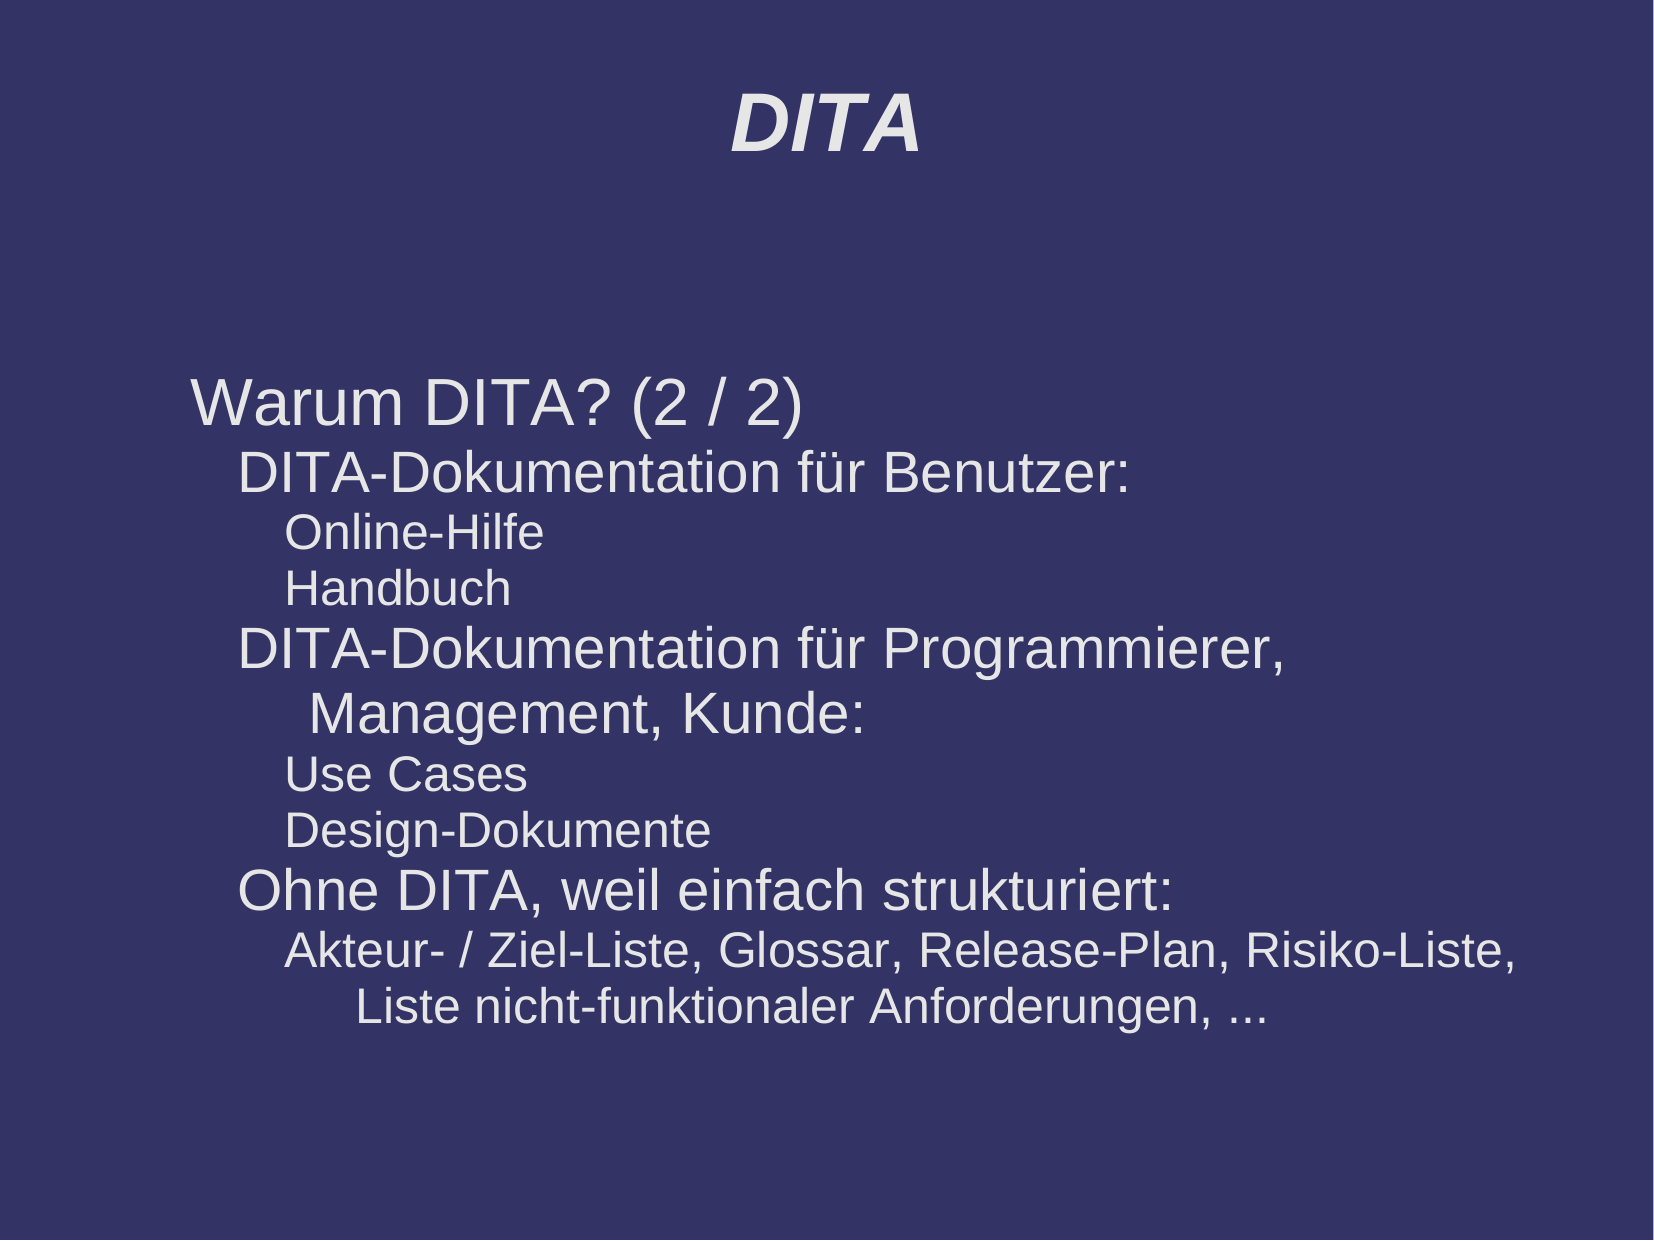

# DITA
Warum DITA? (2 / 2)
DITA-Dokumentation für Benutzer:
Online-Hilfe
Handbuch
DITA-Dokumentation für Programmierer, Management, Kunde:
Use Cases
Design-Dokumente
Ohne DITA, weil einfach strukturiert:
Akteur- / Ziel-Liste, Glossar, Release-Plan, Risiko-Liste, Liste nicht-funktionaler Anforderungen, ...